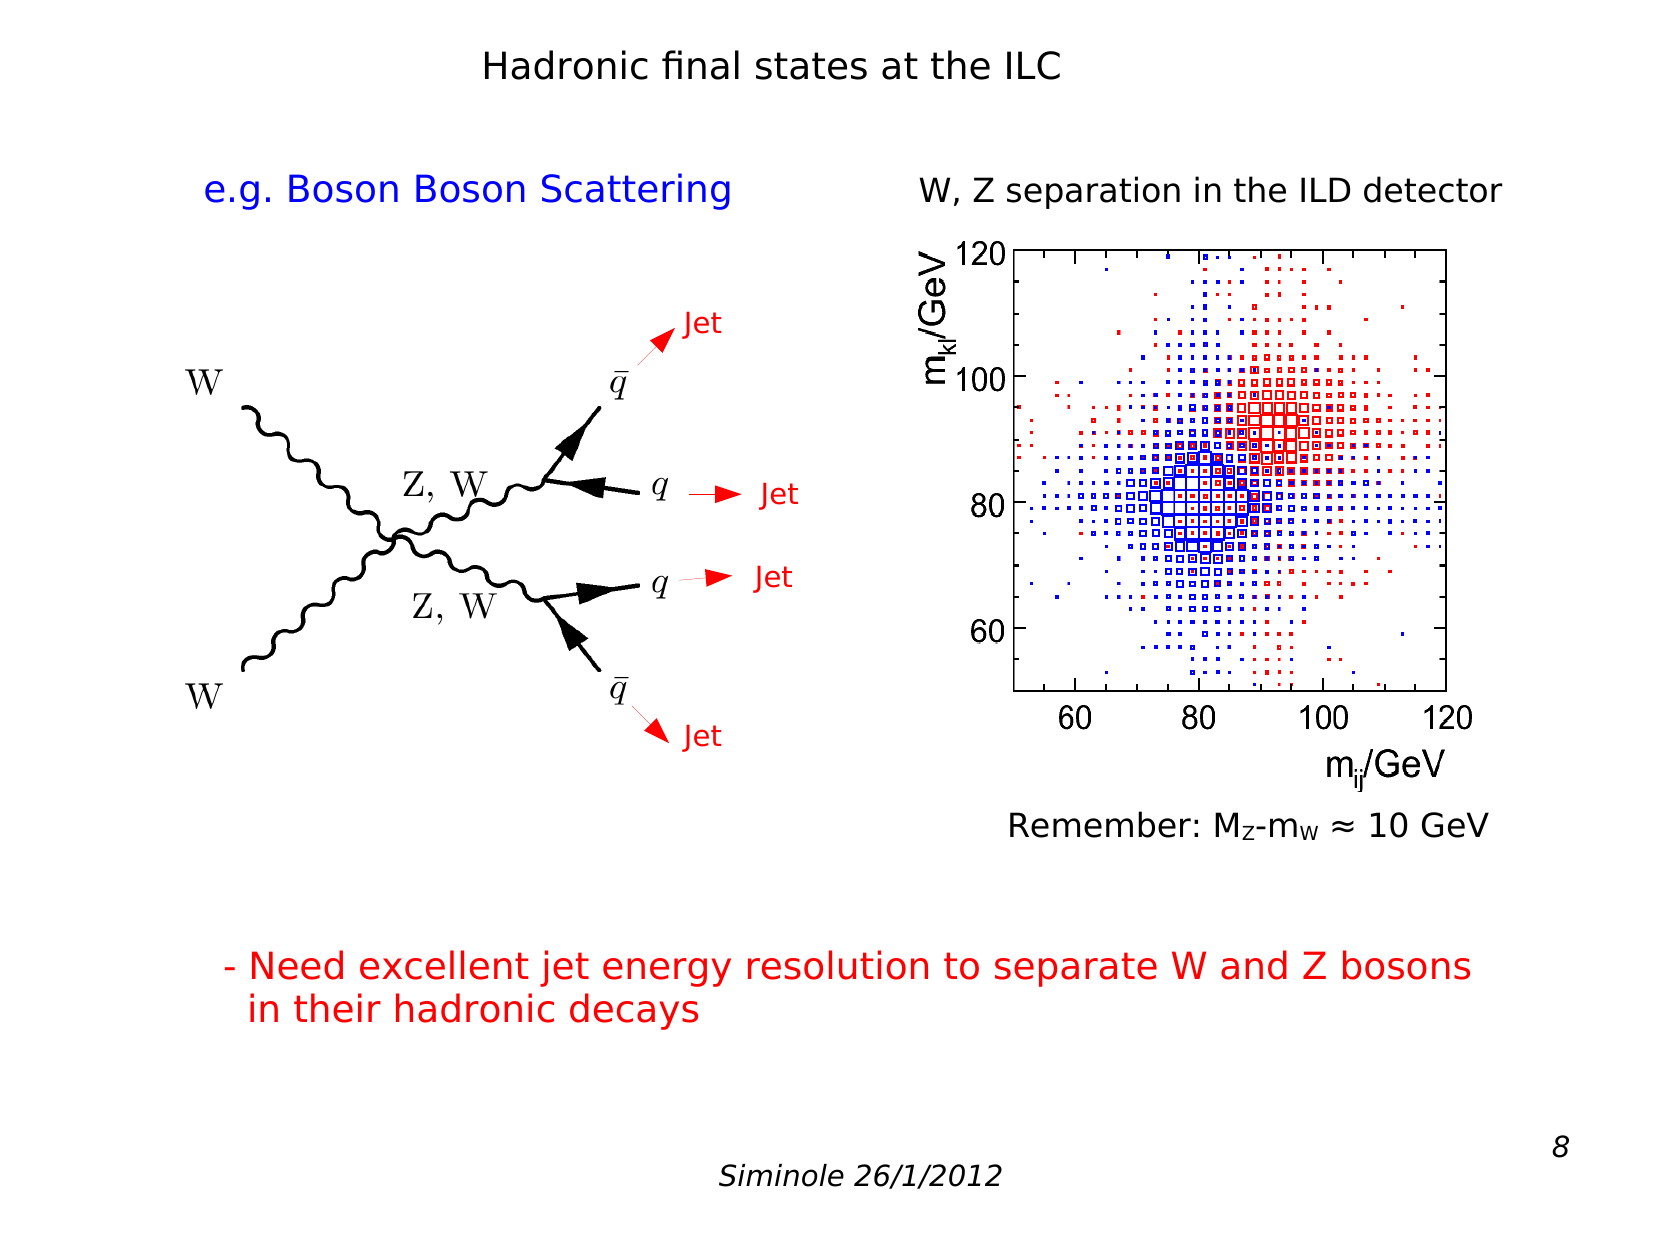

Hadronic final states at the ILC
e.g. Boson Boson Scattering
W, Z separation in the ILD detector
Jet
Jet
Jet
Jet
Remember: MZ-mW ≈ 10 GeV
- Need excellent jet energy resolution to separate W and Z bosons
 in their hadronic decays
Comite d'evaluation
8